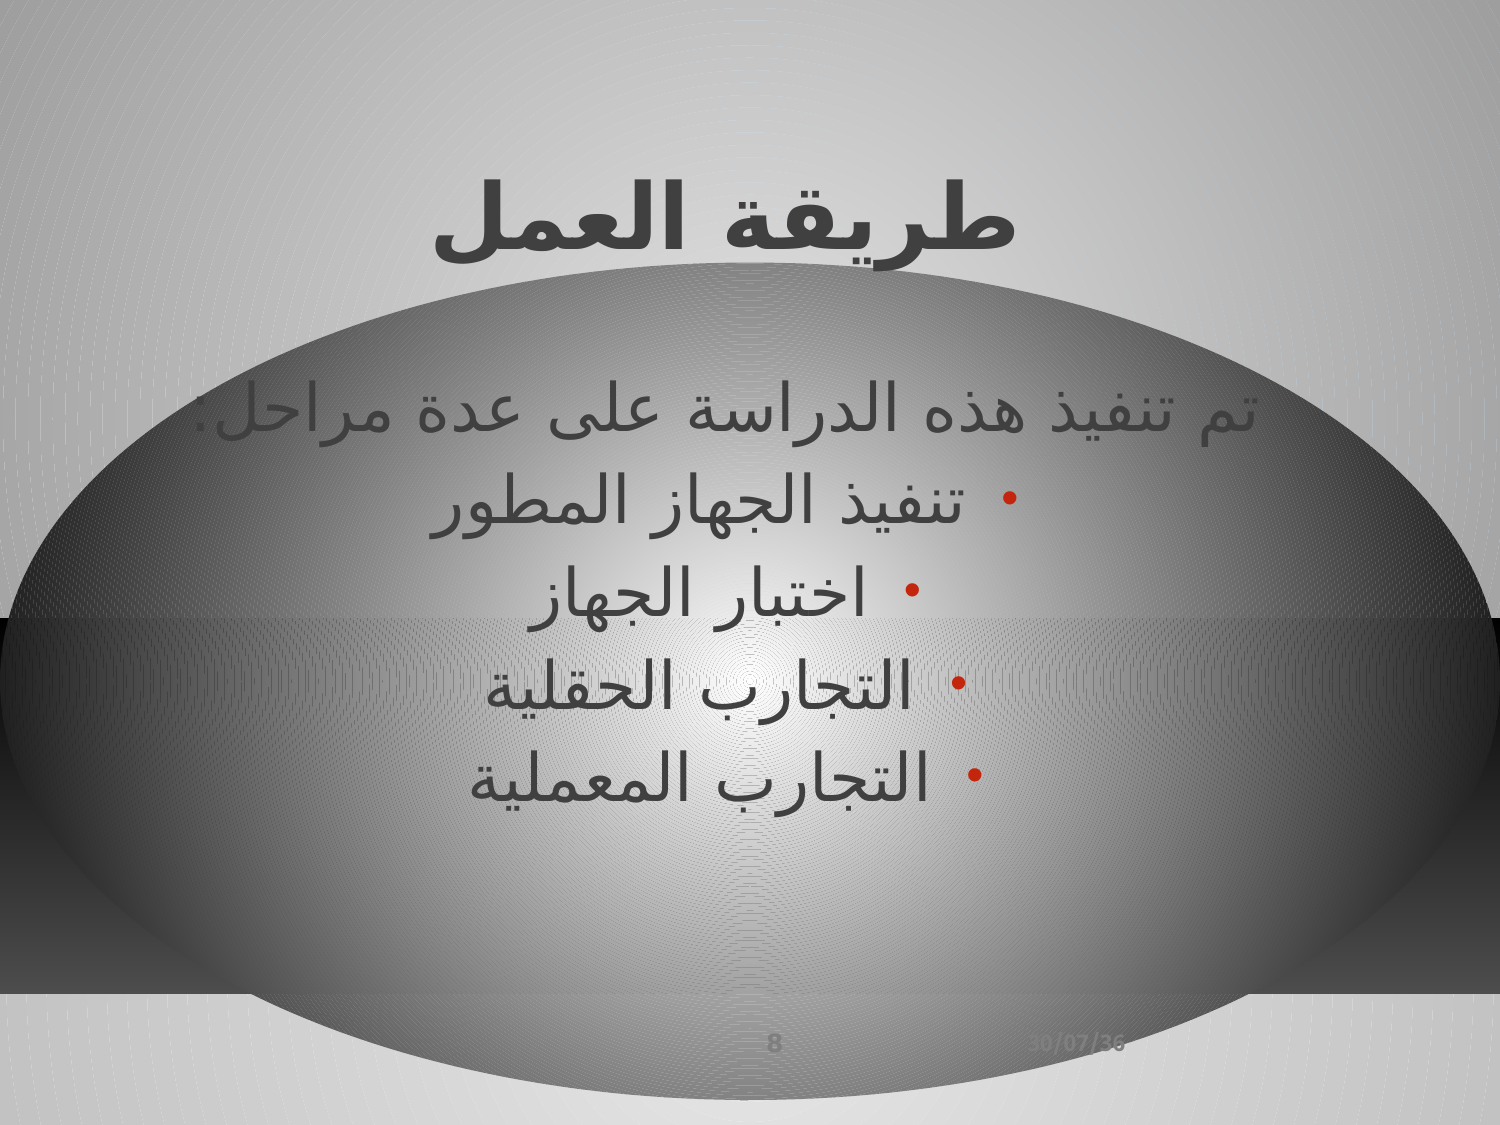

# طريقة العمل
تم تنفيذ هذه الدراسة على عدة مراحل:
 تنفيذ الجهاز المطور
 اختبار الجهاز
 التجارب الحقلية
 التجارب المعملية
30/07/36